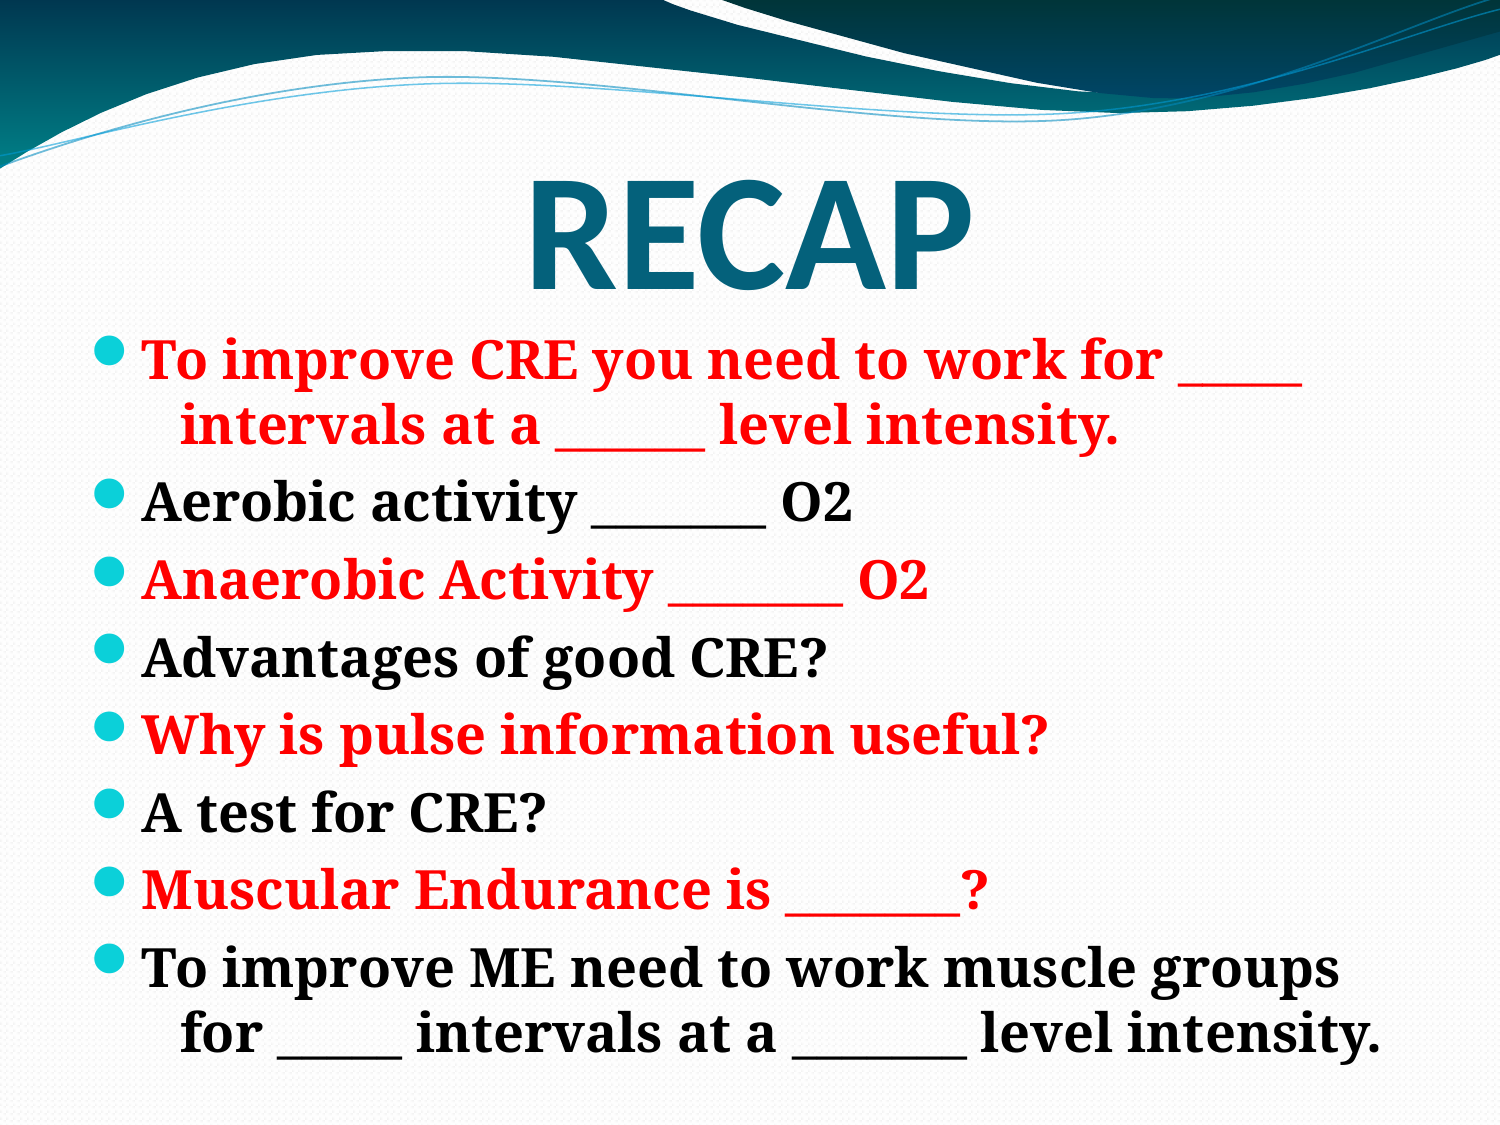

# RECAP
To improve CRE you need to work for _____ intervals at a ______ level intensity.
Aerobic activity _______ O2
Anaerobic Activity _______ O2
Advantages of good CRE?
Why is pulse information useful?
A test for CRE?
Muscular Endurance is _______?
To improve ME need to work muscle groups for _____ intervals at a _______ level intensity.